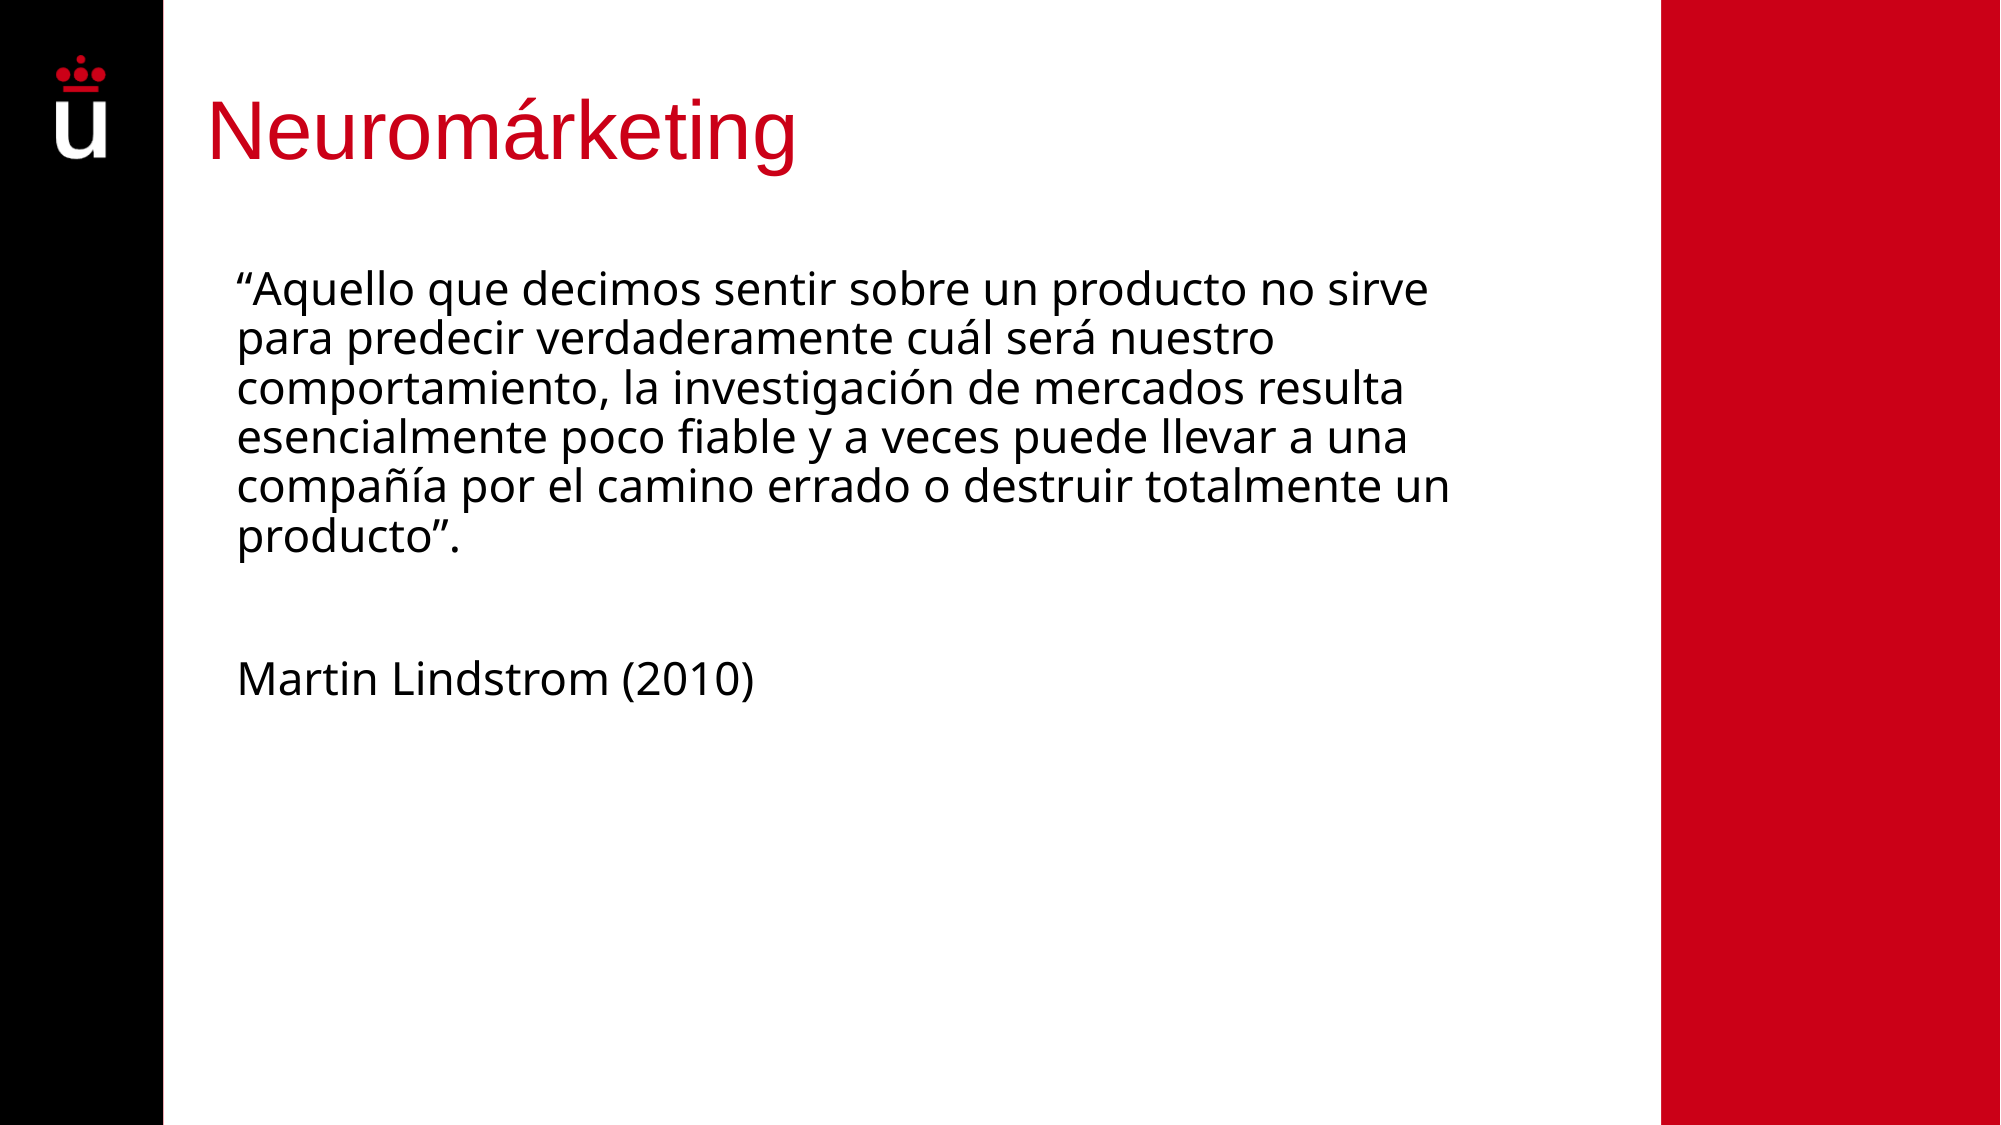

Neuromárketing
# “Aquello que decimos sentir sobre un producto no sirve para predecir verdaderamente cuál será nuestro comportamiento, la investigación de mercados resulta esencialmente poco fiable y a veces puede llevar a una compañía por el camino errado o destruir totalmente un producto”.
Martin Lindstrom (2010)